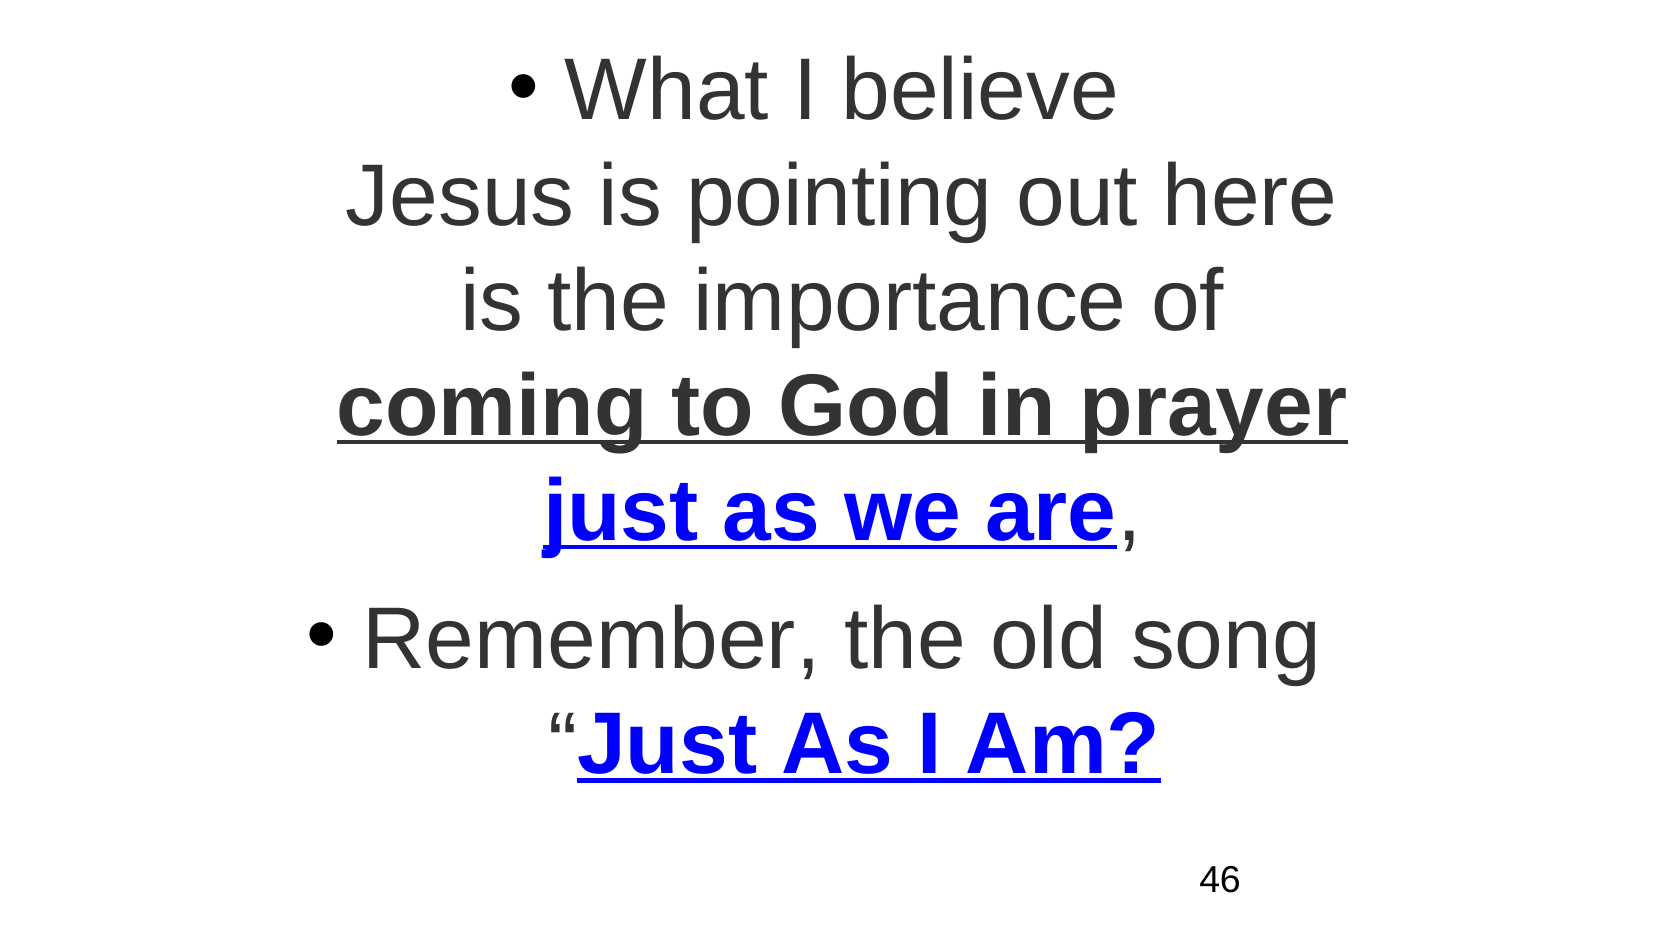

# What I believe Jesus is pointing out here is the importance of coming to God in prayer just as we are,
Remember, the old song
“Just As I Am?
46